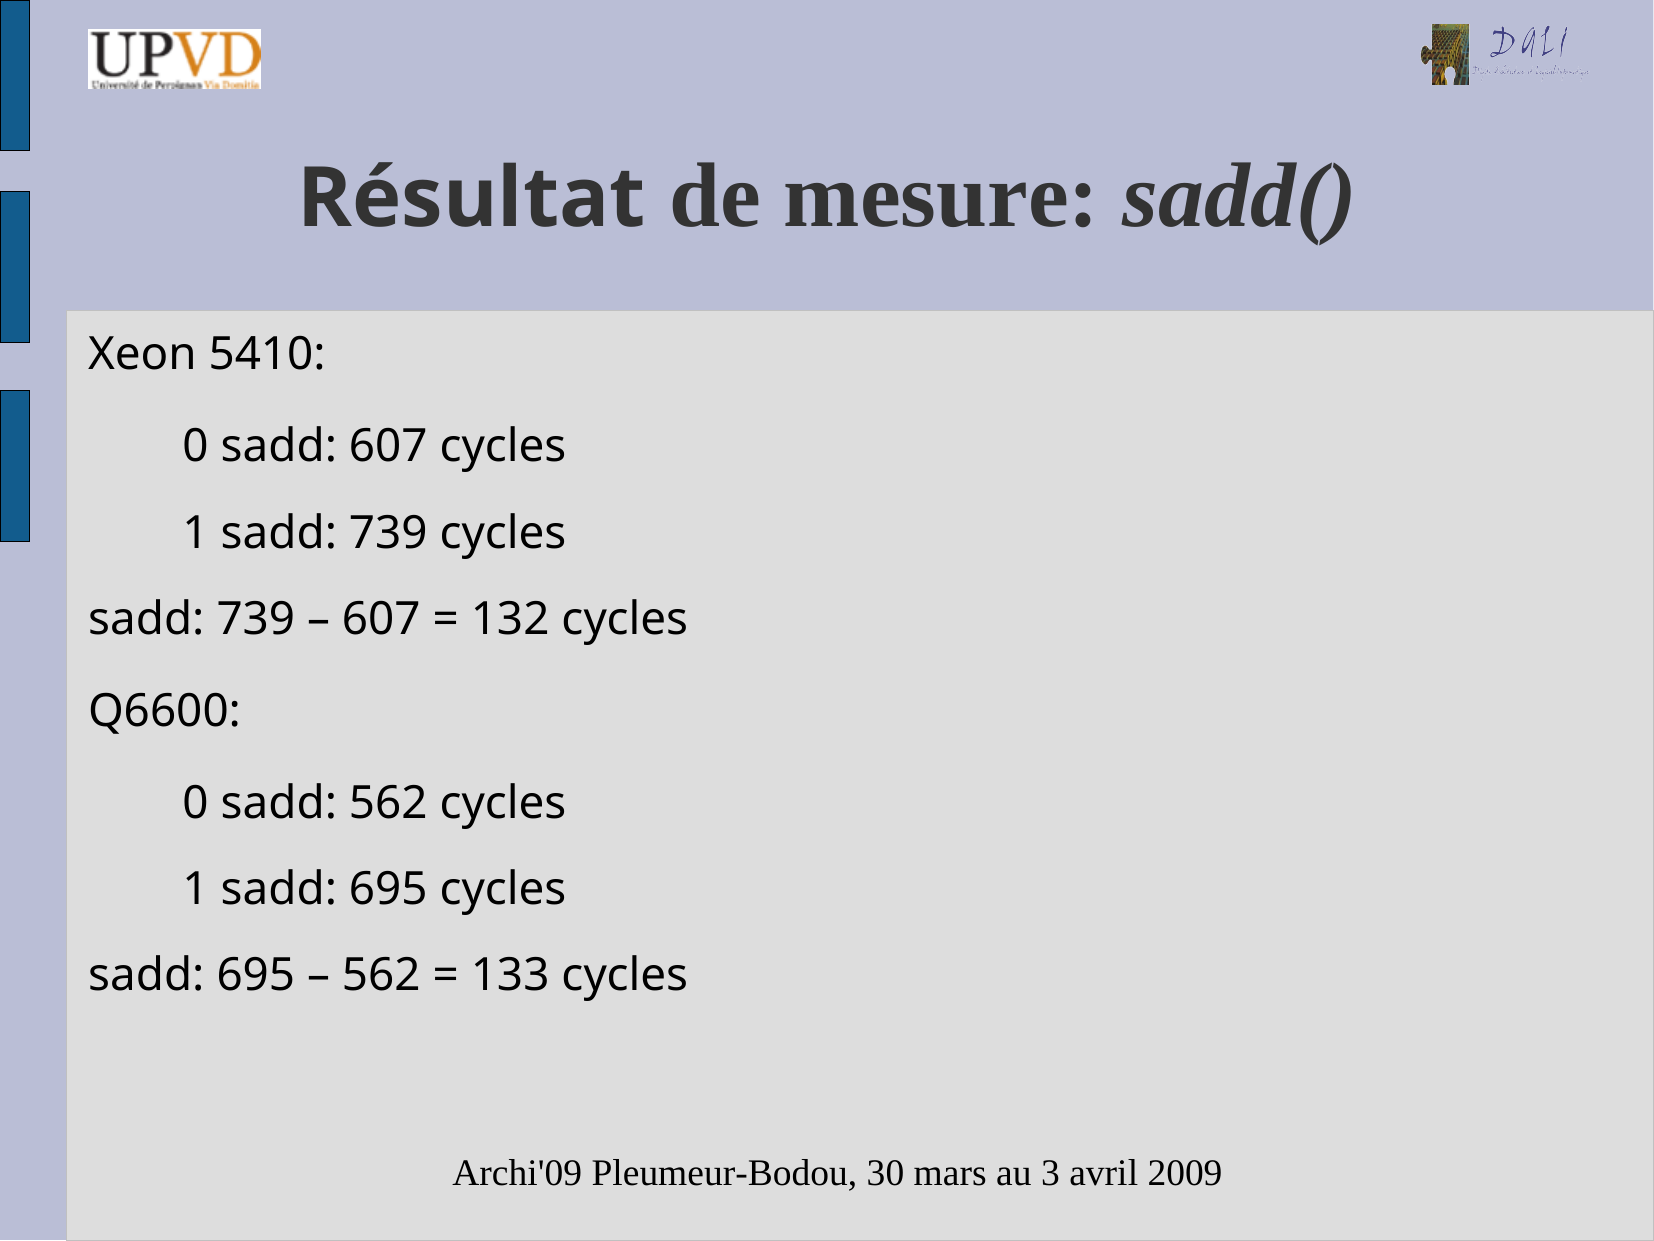

# Résultat de mesure: sadd()
Xeon 5410:
0 sadd: 607 cycles
1 sadd: 739 cycles
sadd: 739 – 607 = 132 cycles
Q6600:
0 sadd: 562 cycles
1 sadd: 695 cycles
sadd: 695 – 562 = 133 cycles
Archi'09 Pleumeur-Bodou, 30 mars au 3 avril 2009